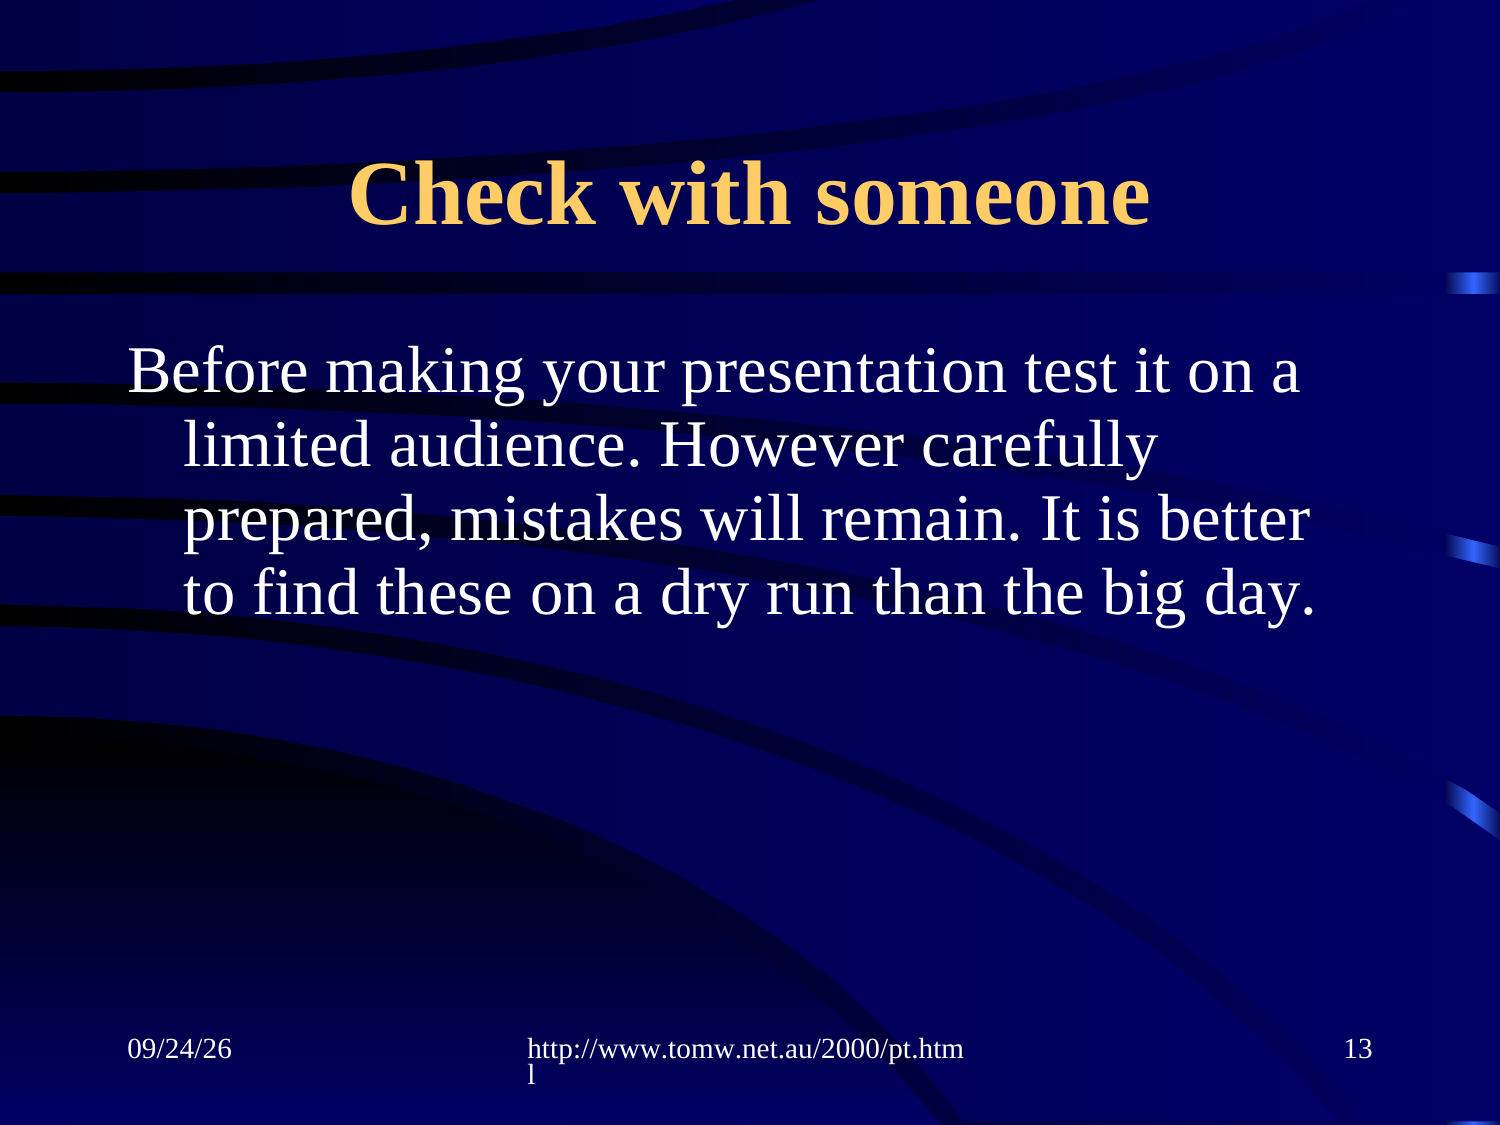

# Check with someone
Before making your presentation test it on a limited audience. However carefully prepared, mistakes will remain. It is better to find these on a dry run than the big day.
http://www.tomw.net.au/2000/pt.html
13